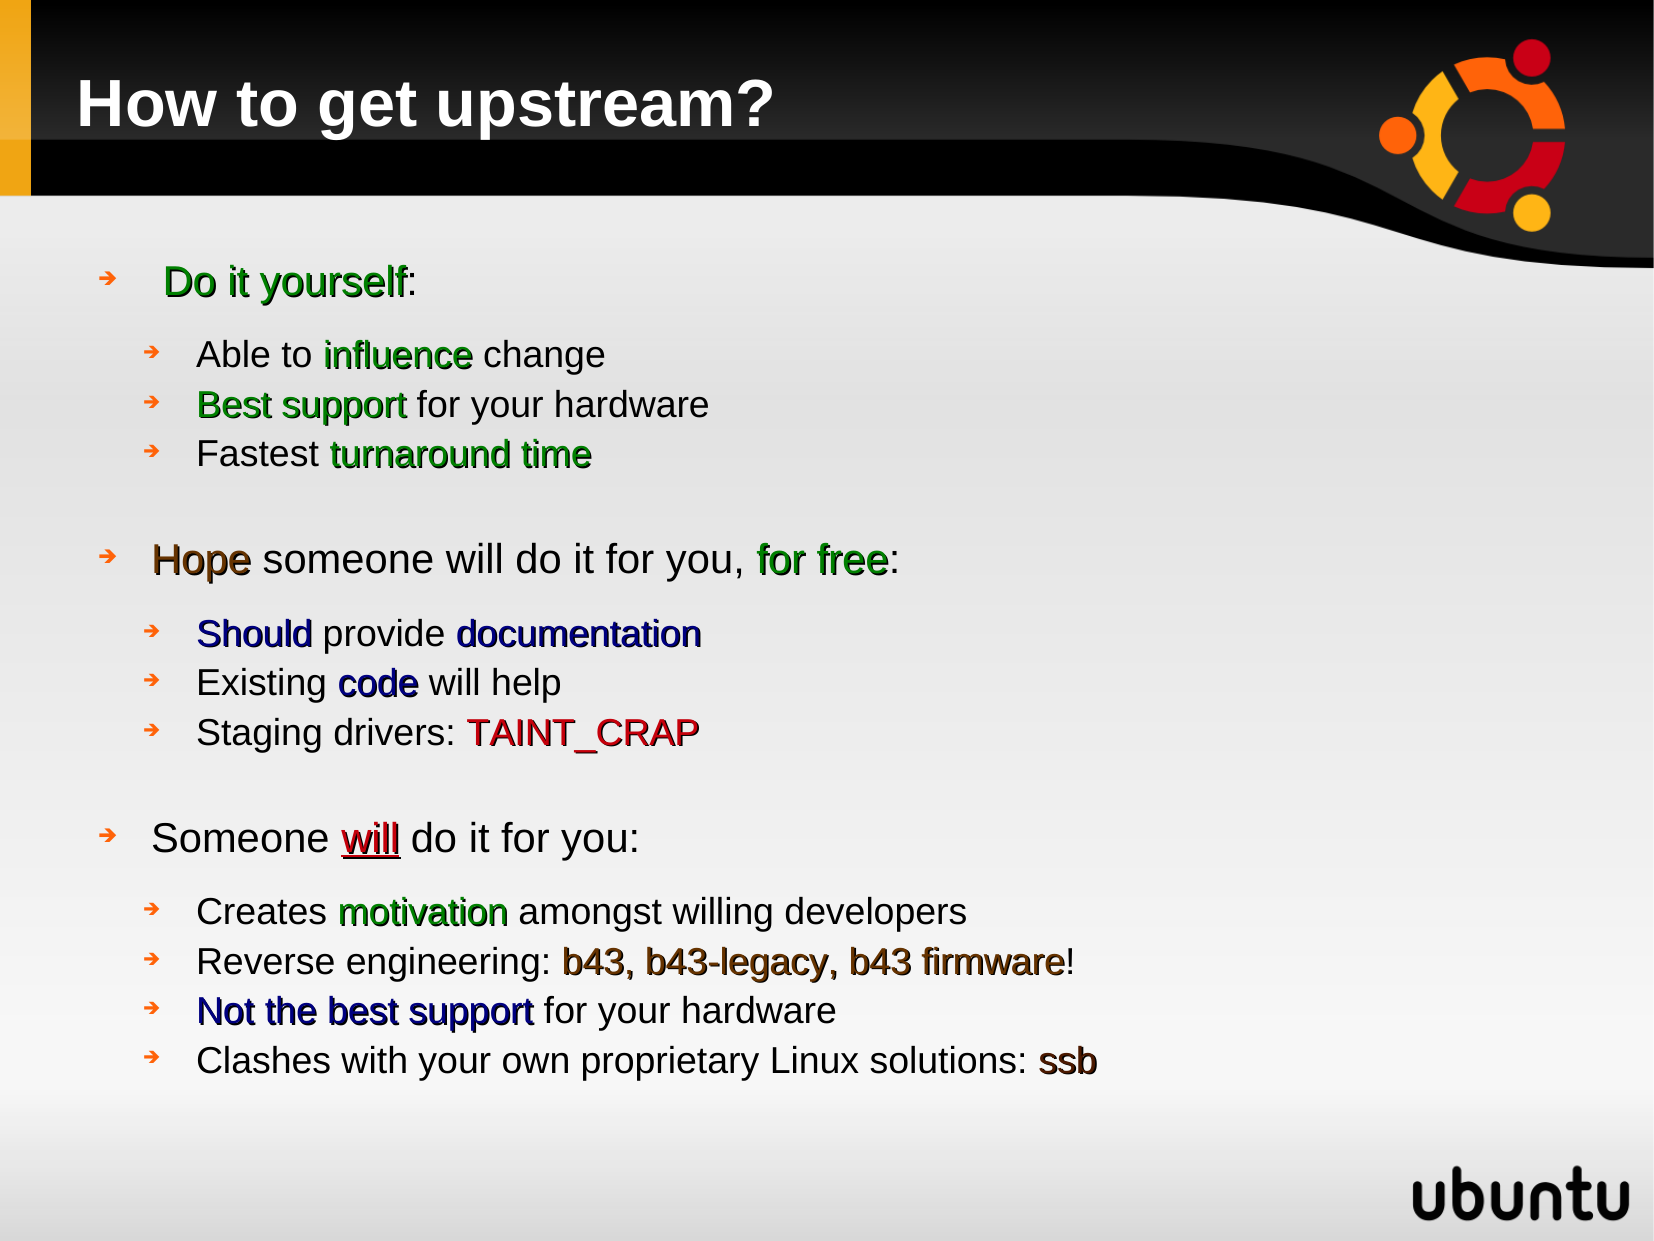

# How to get upstream?
 Do it yourself:
Able to influence change
Best support for your hardware
Fastest turnaround time
Hope someone will do it for you, for free:
Should provide documentation
Existing code will help
Staging drivers: TAINT_CRAP
Someone will do it for you:
Creates motivation amongst willing developers
Reverse engineering: b43, b43-legacy, b43 firmware!
Not the best support for your hardware
Clashes with your own proprietary Linux solutions: ssb